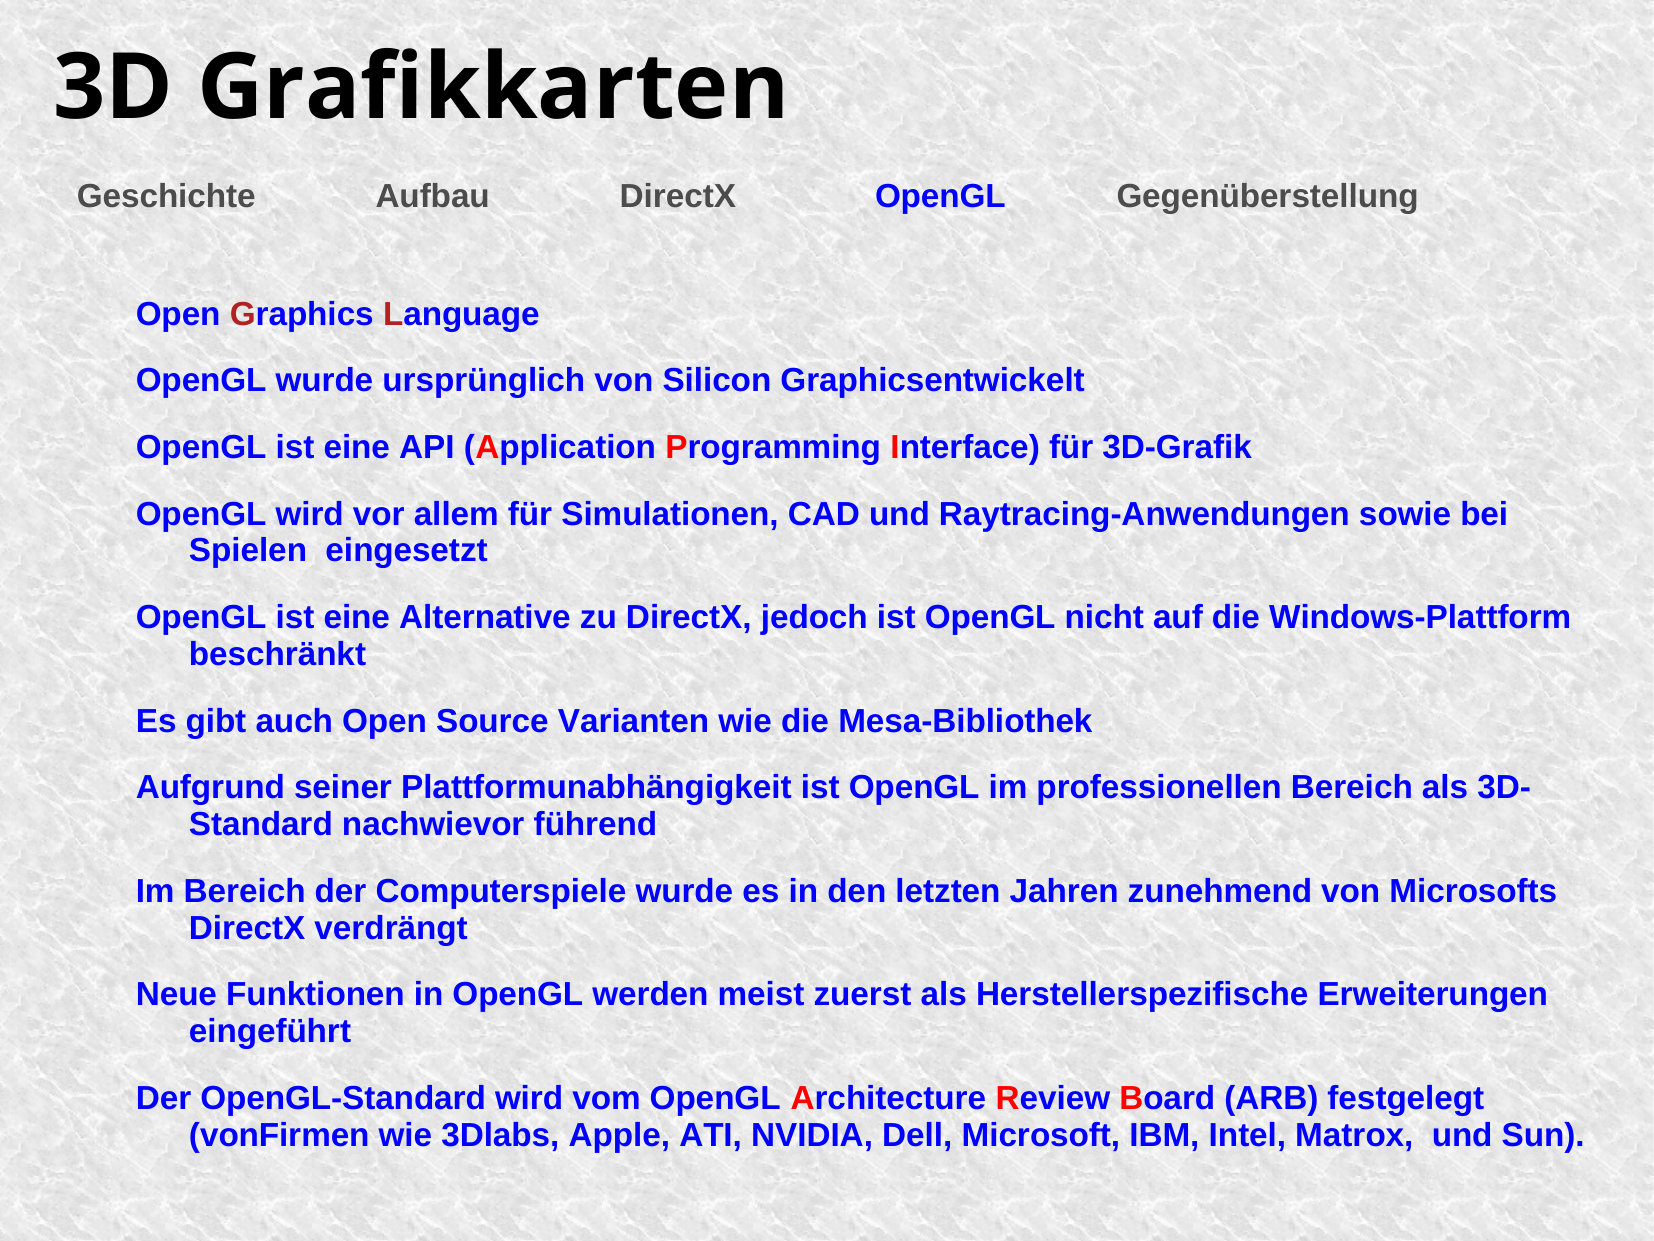

# 3D Grafikkarten
Geschichte Aufbau DirectX OpenGL Gegenüberstellung
Open Graphics Language
OpenGL wurde ursprünglich von Silicon Graphicsentwickelt
OpenGL ist eine API (Application Programming Interface) für 3D-Grafik
OpenGL wird vor allem für Simulationen, CAD und Raytracing-Anwendungen sowie bei Spielen  eingesetzt
OpenGL ist eine Alternative zu DirectX, jedoch ist OpenGL nicht auf die Windows-Plattform beschränkt
Es gibt auch Open Source Varianten wie die Mesa-Bibliothek
Aufgrund seiner Plattformunabhängigkeit ist OpenGL im professionellen Bereich als 3D-Standard nachwievor führend
Im Bereich der Computerspiele wurde es in den letzten Jahren zunehmend von Microsofts DirectX verdrängt
Neue Funktionen in OpenGL werden meist zuerst als Herstellerspezifische Erweiterungen eingeführt
Der OpenGL-Standard wird vom OpenGL Architecture Review Board (ARB) festgelegt (vonFirmen wie 3Dlabs, Apple, ATI, NVIDIA, Dell, Microsoft, IBM, Intel, Matrox, und Sun).